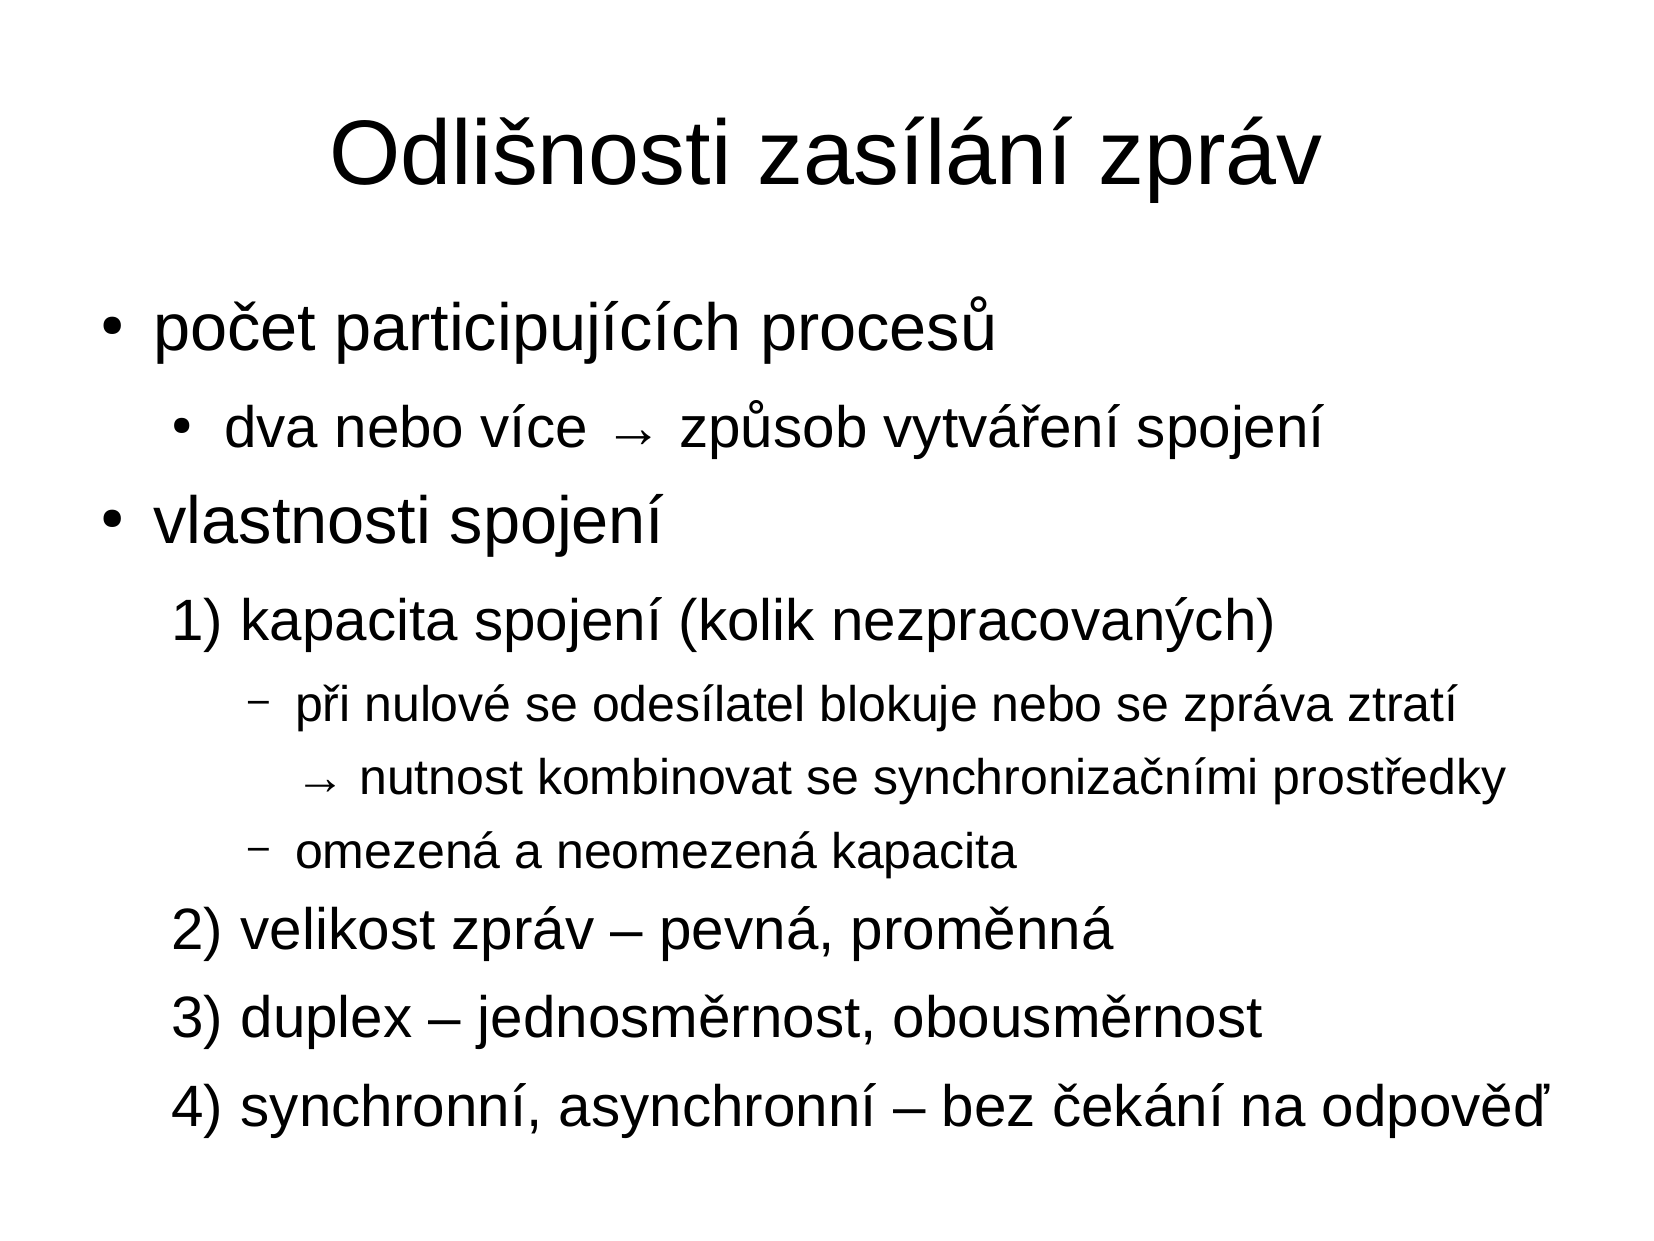

# Odlišnosti zasílání zpráv
počet participujících procesů
dva nebo více → způsob vytváření spojení
vlastnosti spojení
 kapacita spojení (kolik nezpracovaných)
při nulové se odesílatel blokuje nebo se zpráva ztratí
→ nutnost kombinovat se synchronizačními prostředky
omezená a neomezená kapacita
 velikost zpráv – pevná, proměnná
 duplex – jednosměrnost, obousměrnost
 synchronní, asynchronní – bez čekání na odpověď